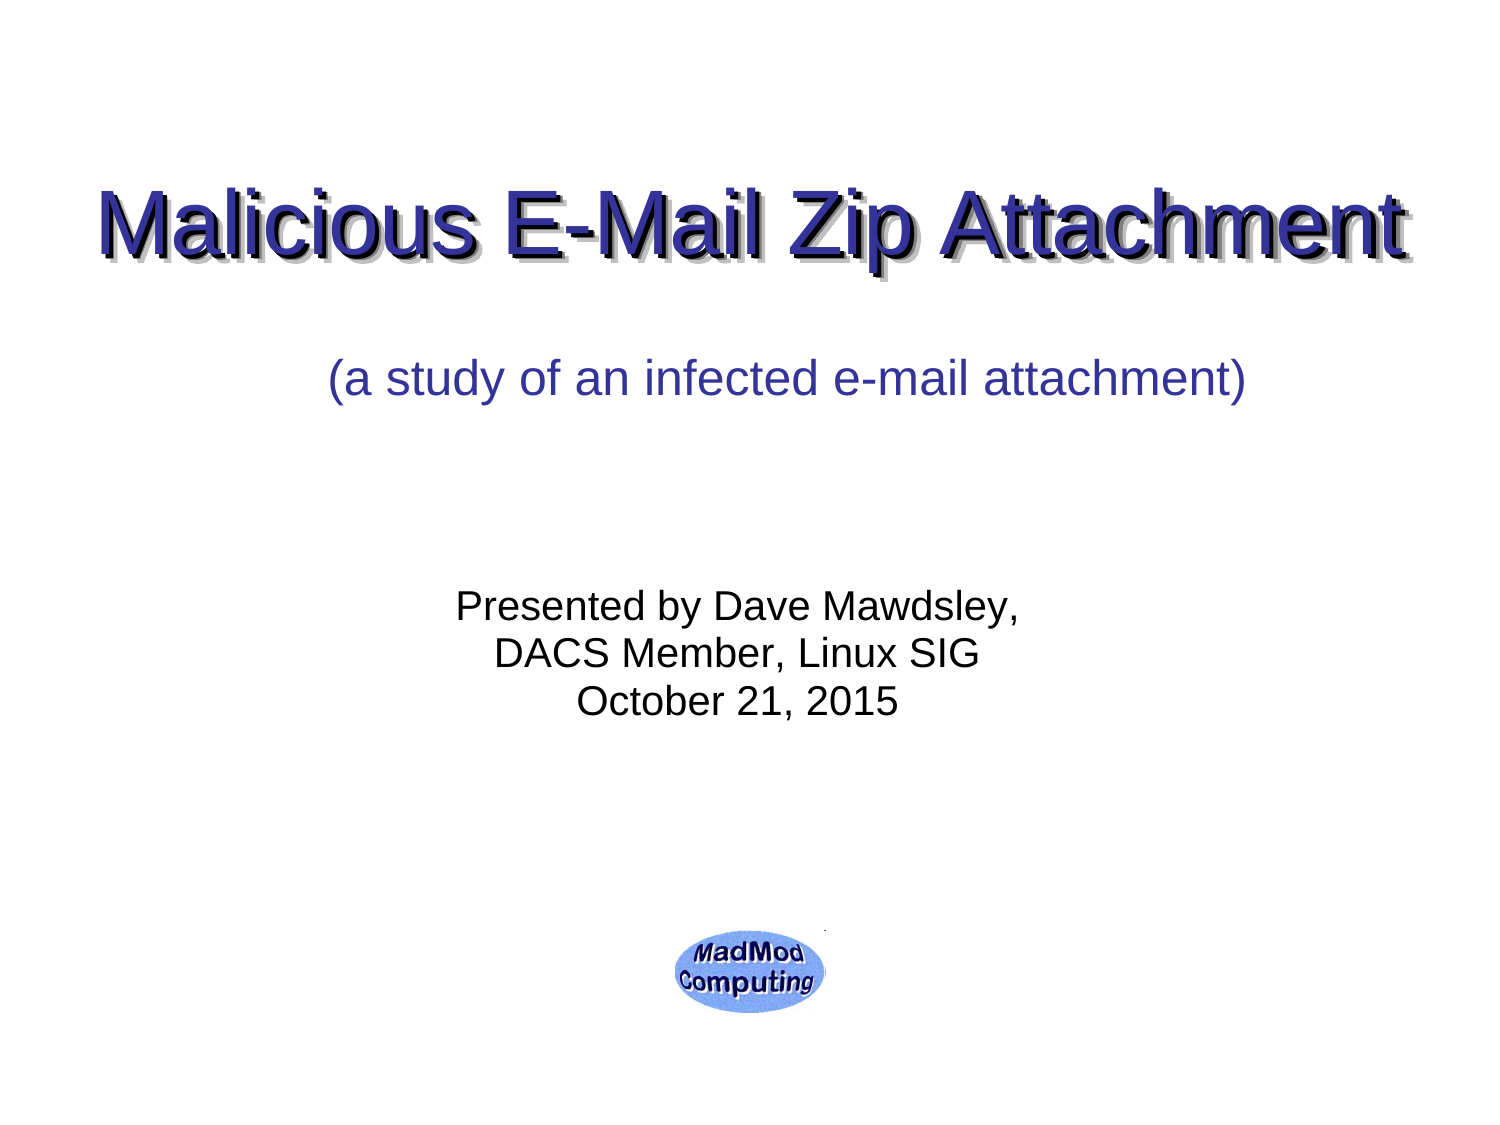

# Malicious E-Mail Zip Attachment
(a study of an infected e-mail attachment)
Presented by Dave Mawdsley,
DACS Member, Linux SIG
October 21, 2015